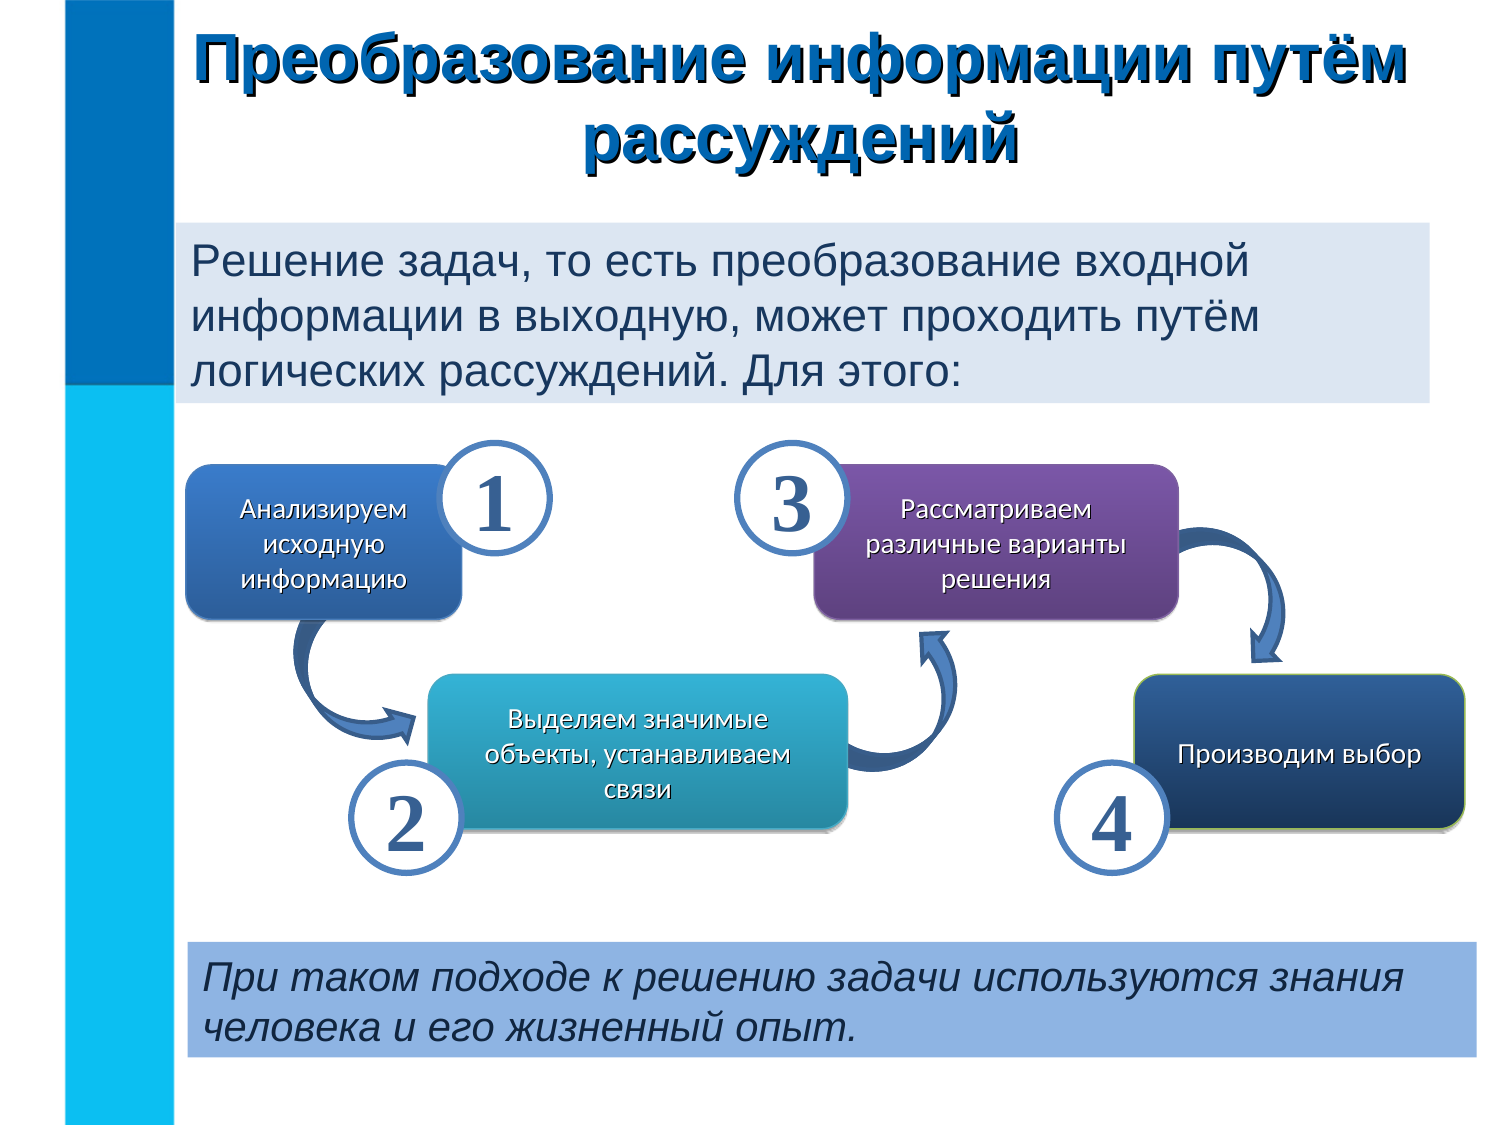

# Преобразование информации путём рассуждений
Решение задач, то есть преобразование входной информации в выходную, может проходить путём логических рассуждений. Для этого:
1
3
Анализируем исходную информацию
Рассматриваем
различные варианты решения
Выделяем значимые объекты, устанавливаем связи
Производим выбор
2
4
При таком подходе к решению задачи используются знания человека и его жизненный опыт.